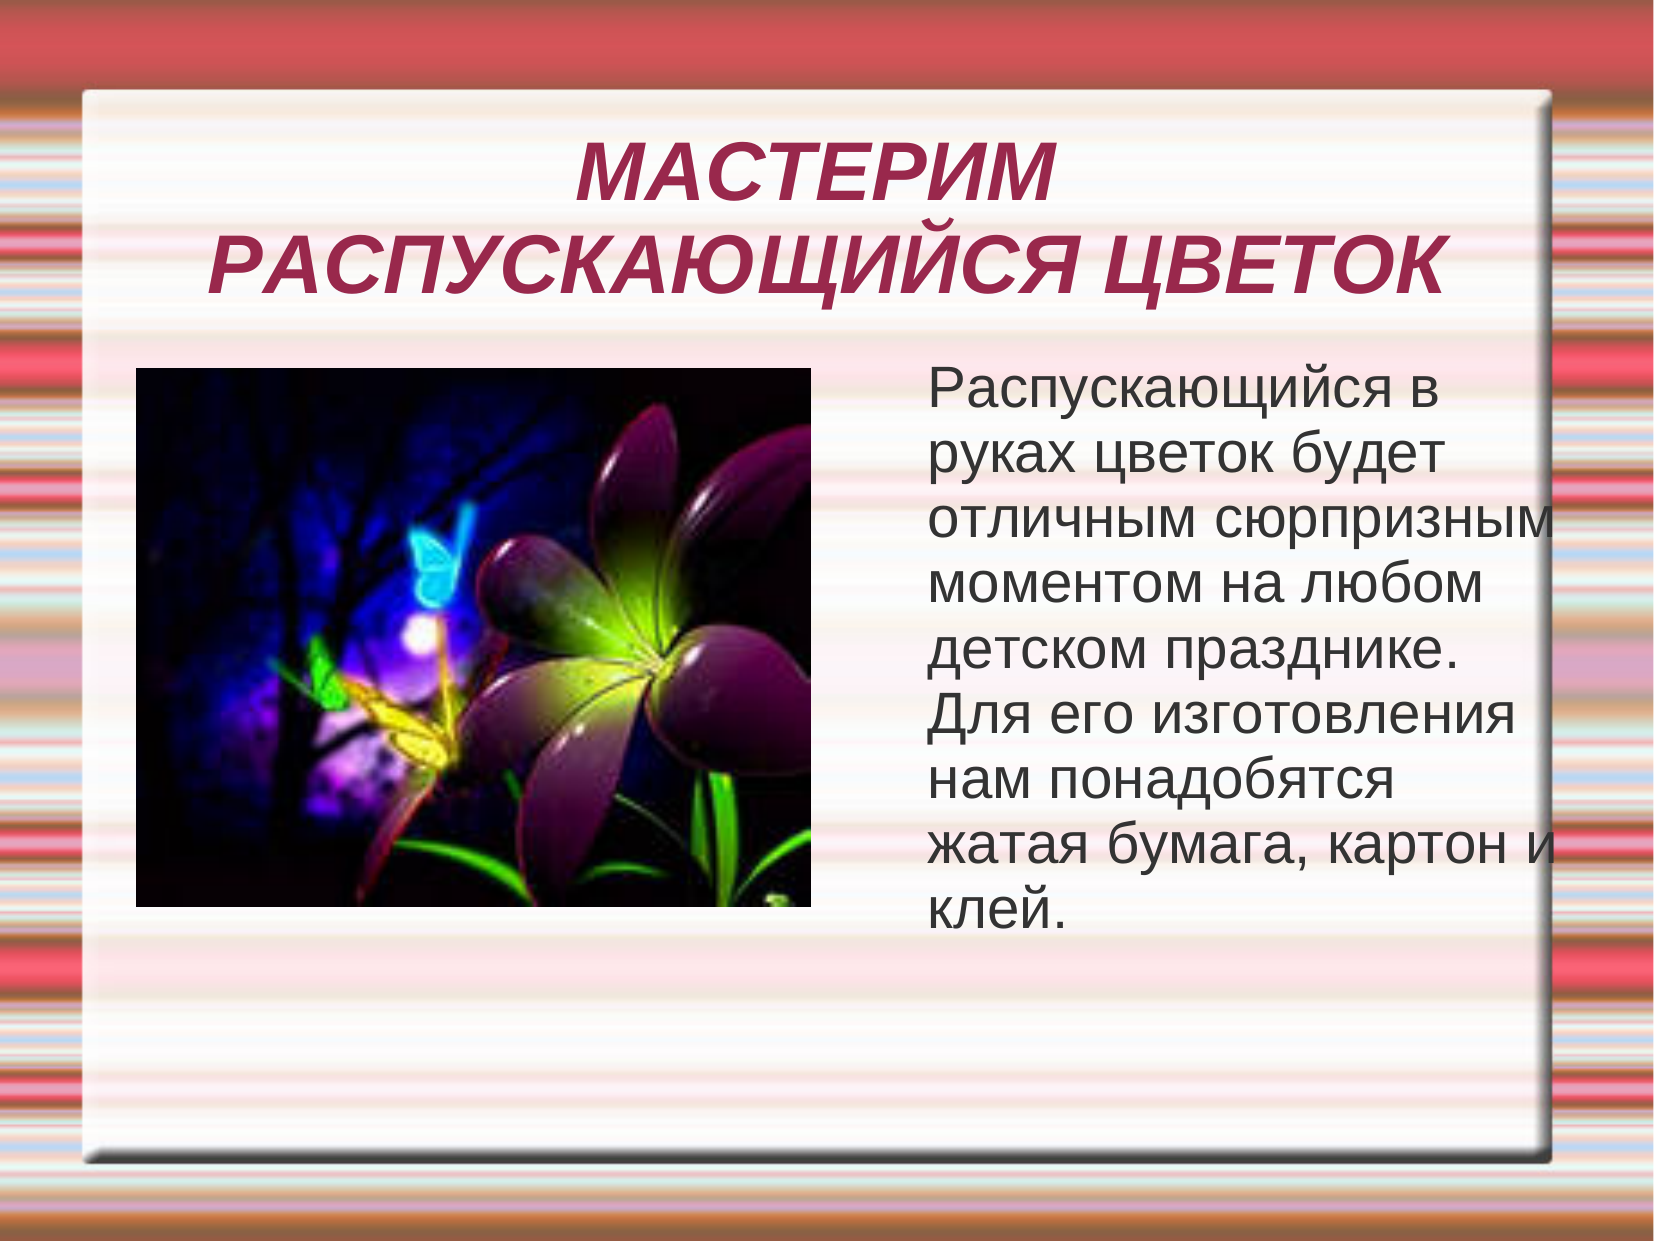

# МАСТЕРИМ РАСПУСКАЮЩИЙСЯ ЦВЕТОК
Распускающийся в руках цветок будет отличным сюрпризным моментом на любом детском празднике. Для его изготовления нам понадобятся жатая бумага, картон и клей.